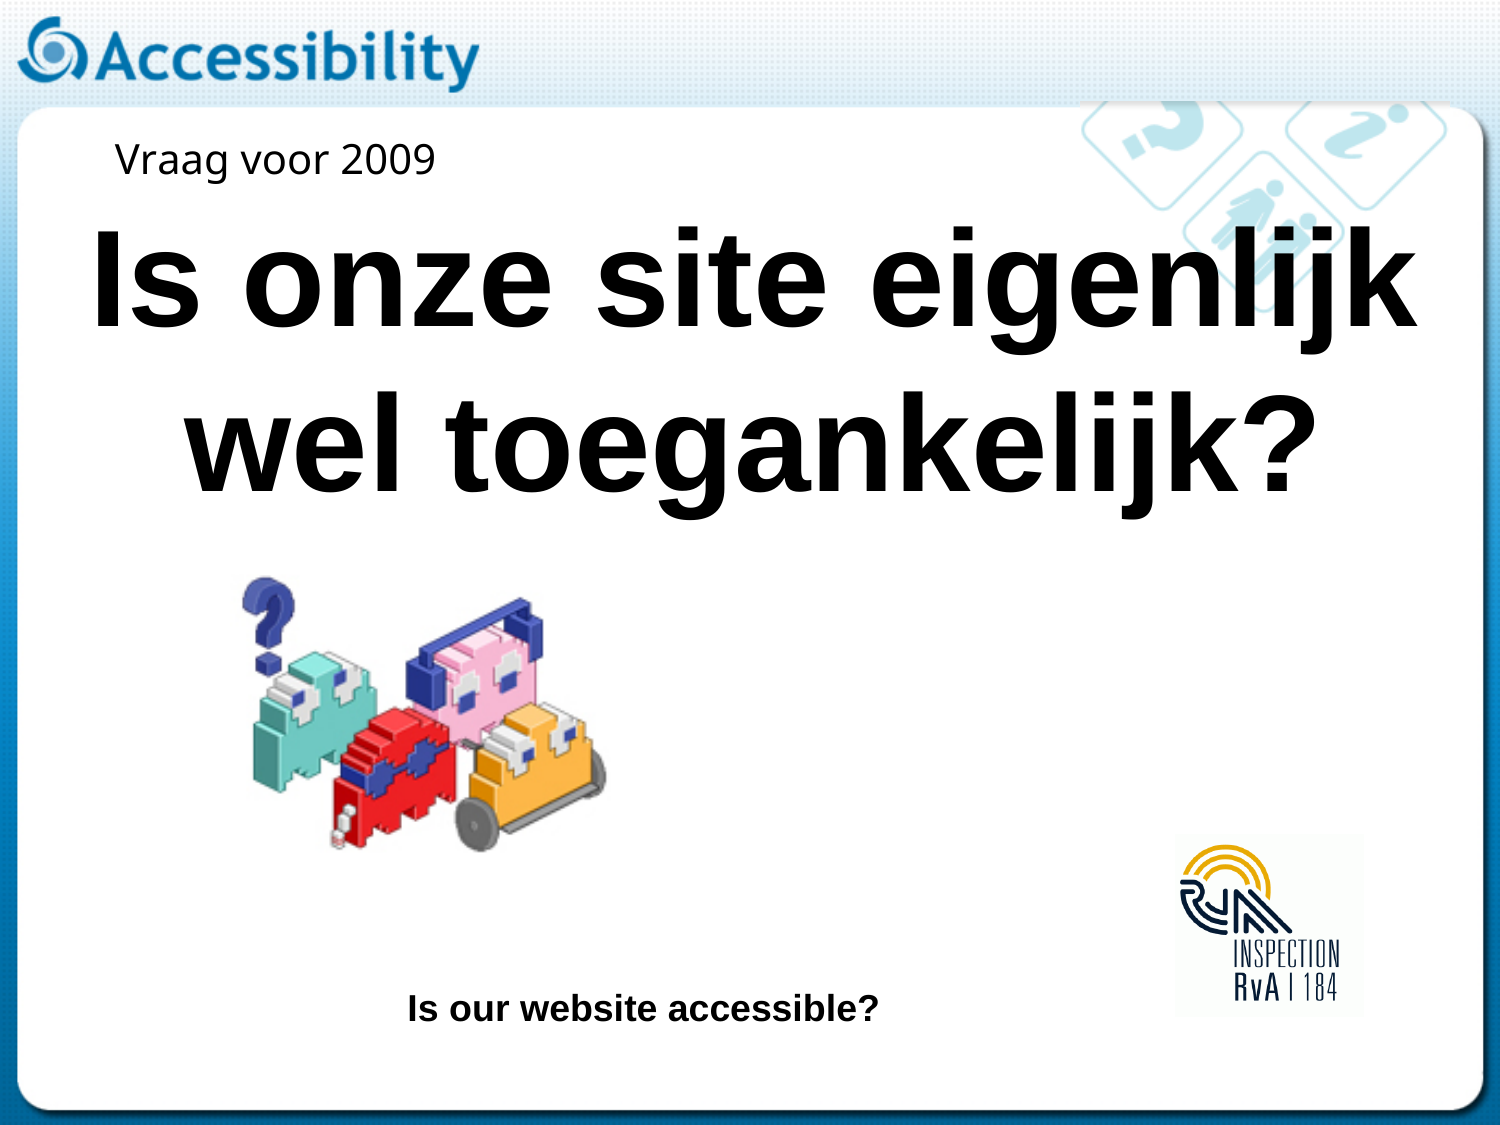

Vraag voor 2009
Is onze site eigenlijk
wel toegankelijk?
Is our website accessible?